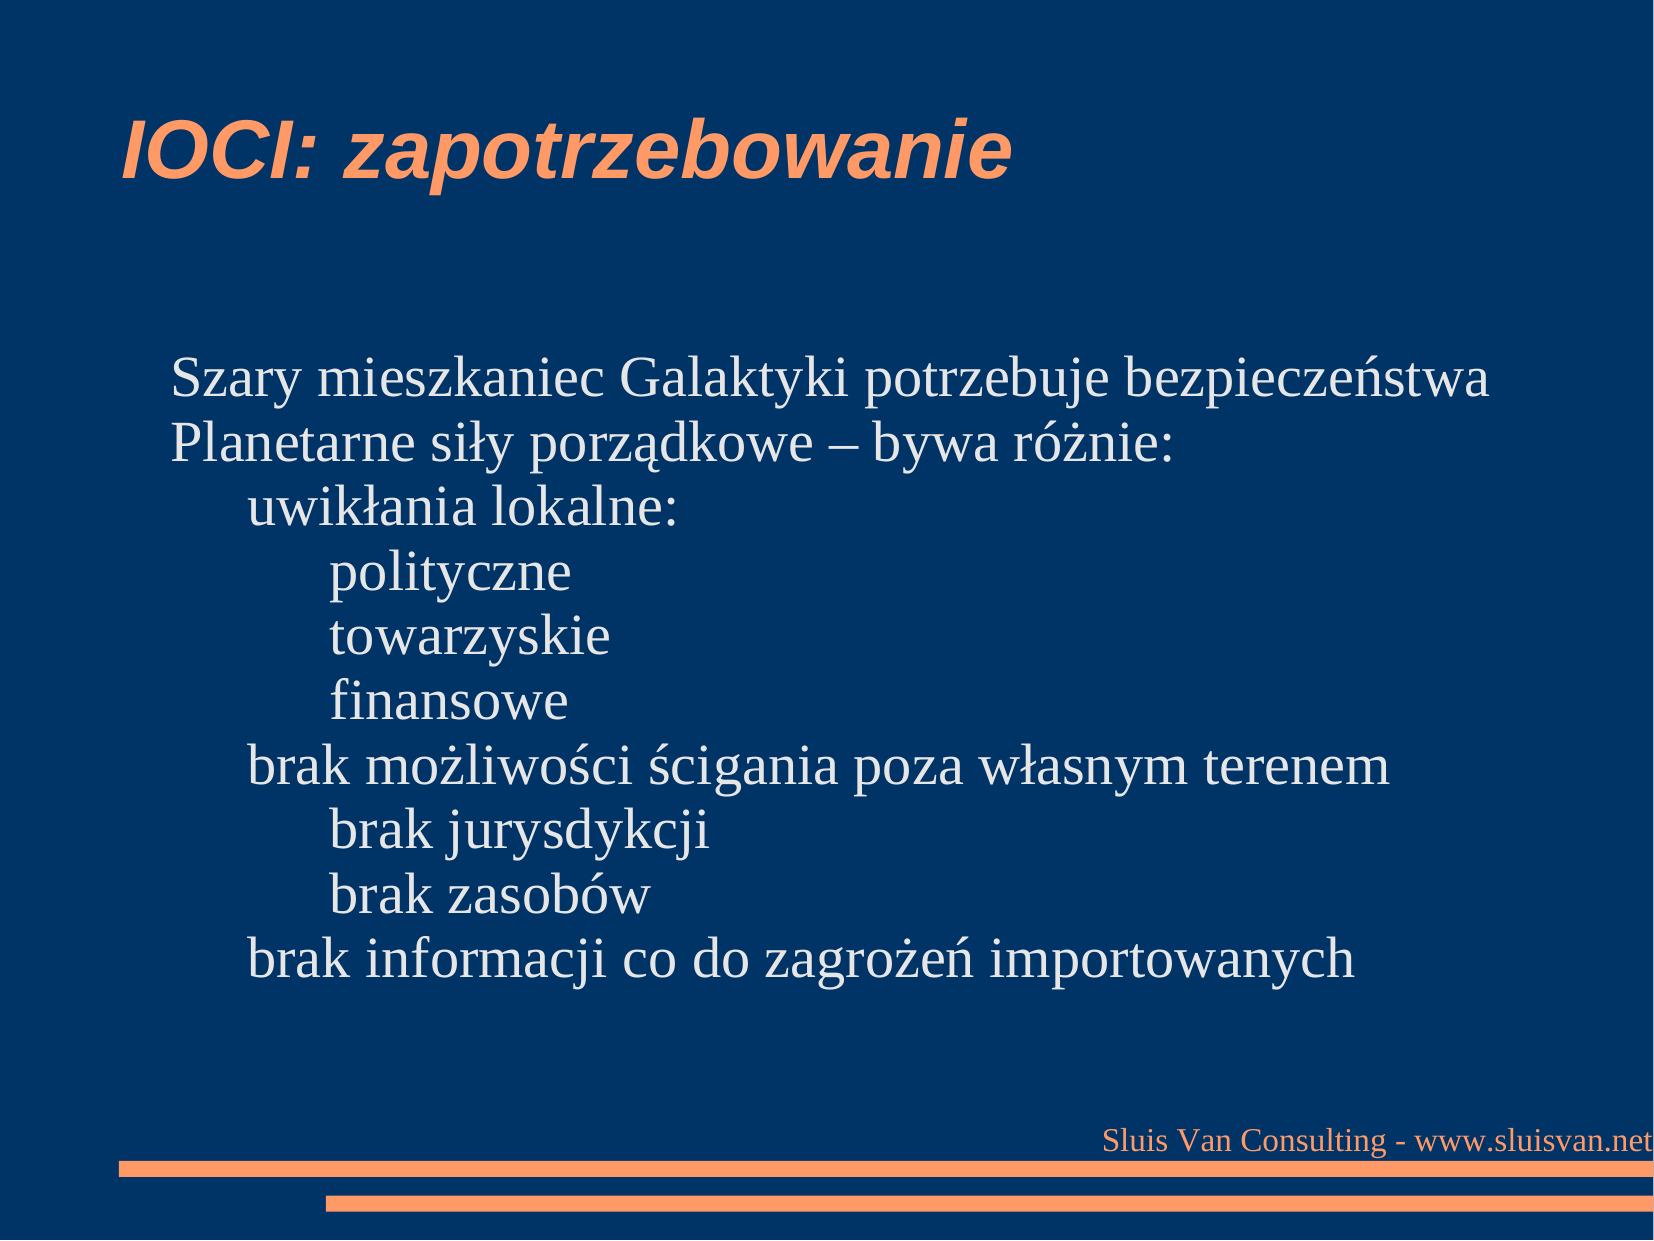

# IOCI: zapotrzebowanie
Szary mieszkaniec Galaktyki potrzebuje bezpieczeństwa
Planetarne siły porządkowe – bywa różnie:
uwikłania lokalne:
polityczne
towarzyskie
finansowe
brak możliwości ścigania poza własnym terenem
brak jurysdykcji
brak zasobów
brak informacji co do zagrożeń importowanych
Sluis Van Consulting - www.sluisvan.net